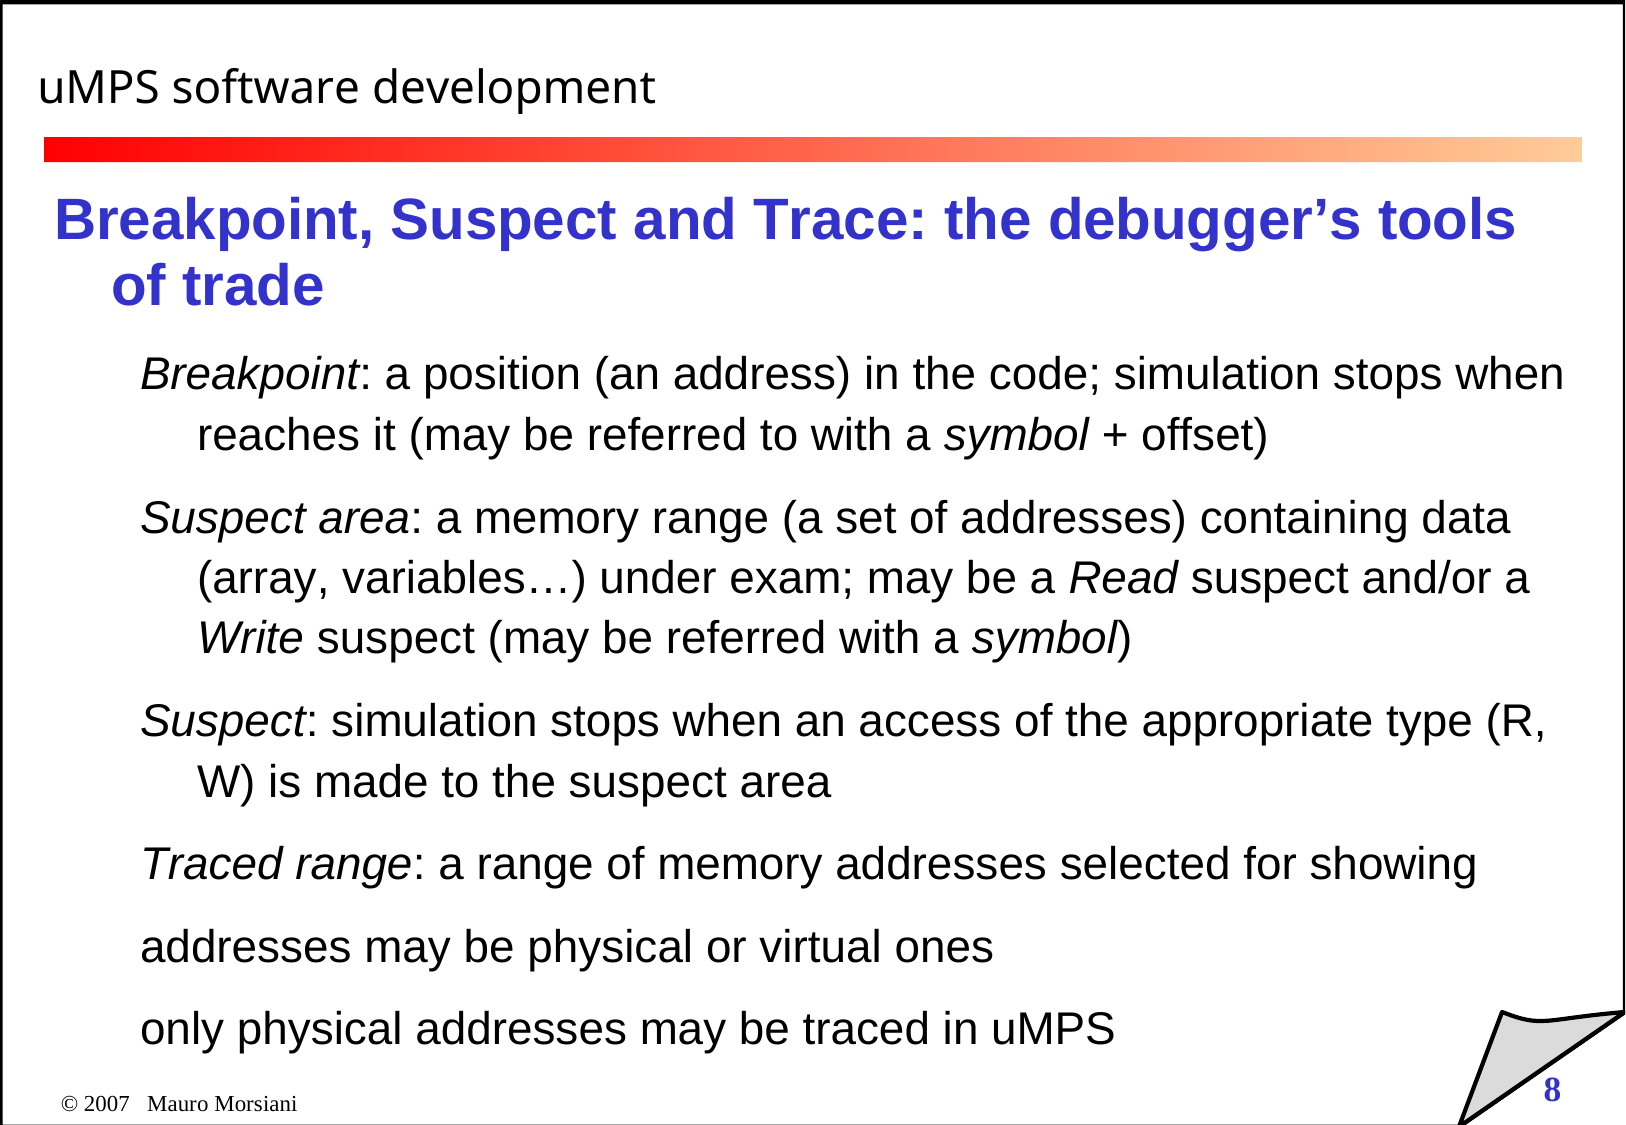

# uMPS software development
Breakpoint, Suspect and Trace: the debugger’s tools of trade
Breakpoint: a position (an address) in the code; simulation stops when reaches it (may be referred to with a symbol + offset)
Suspect area: a memory range (a set of addresses) containing data (array, variables…) under exam; may be a Read suspect and/or a Write suspect (may be referred with a symbol)
Suspect: simulation stops when an access of the appropriate type (R, W) is made to the suspect area
Traced range: a range of memory addresses selected for showing
addresses may be physical or virtual ones
only physical addresses may be traced in uMPS